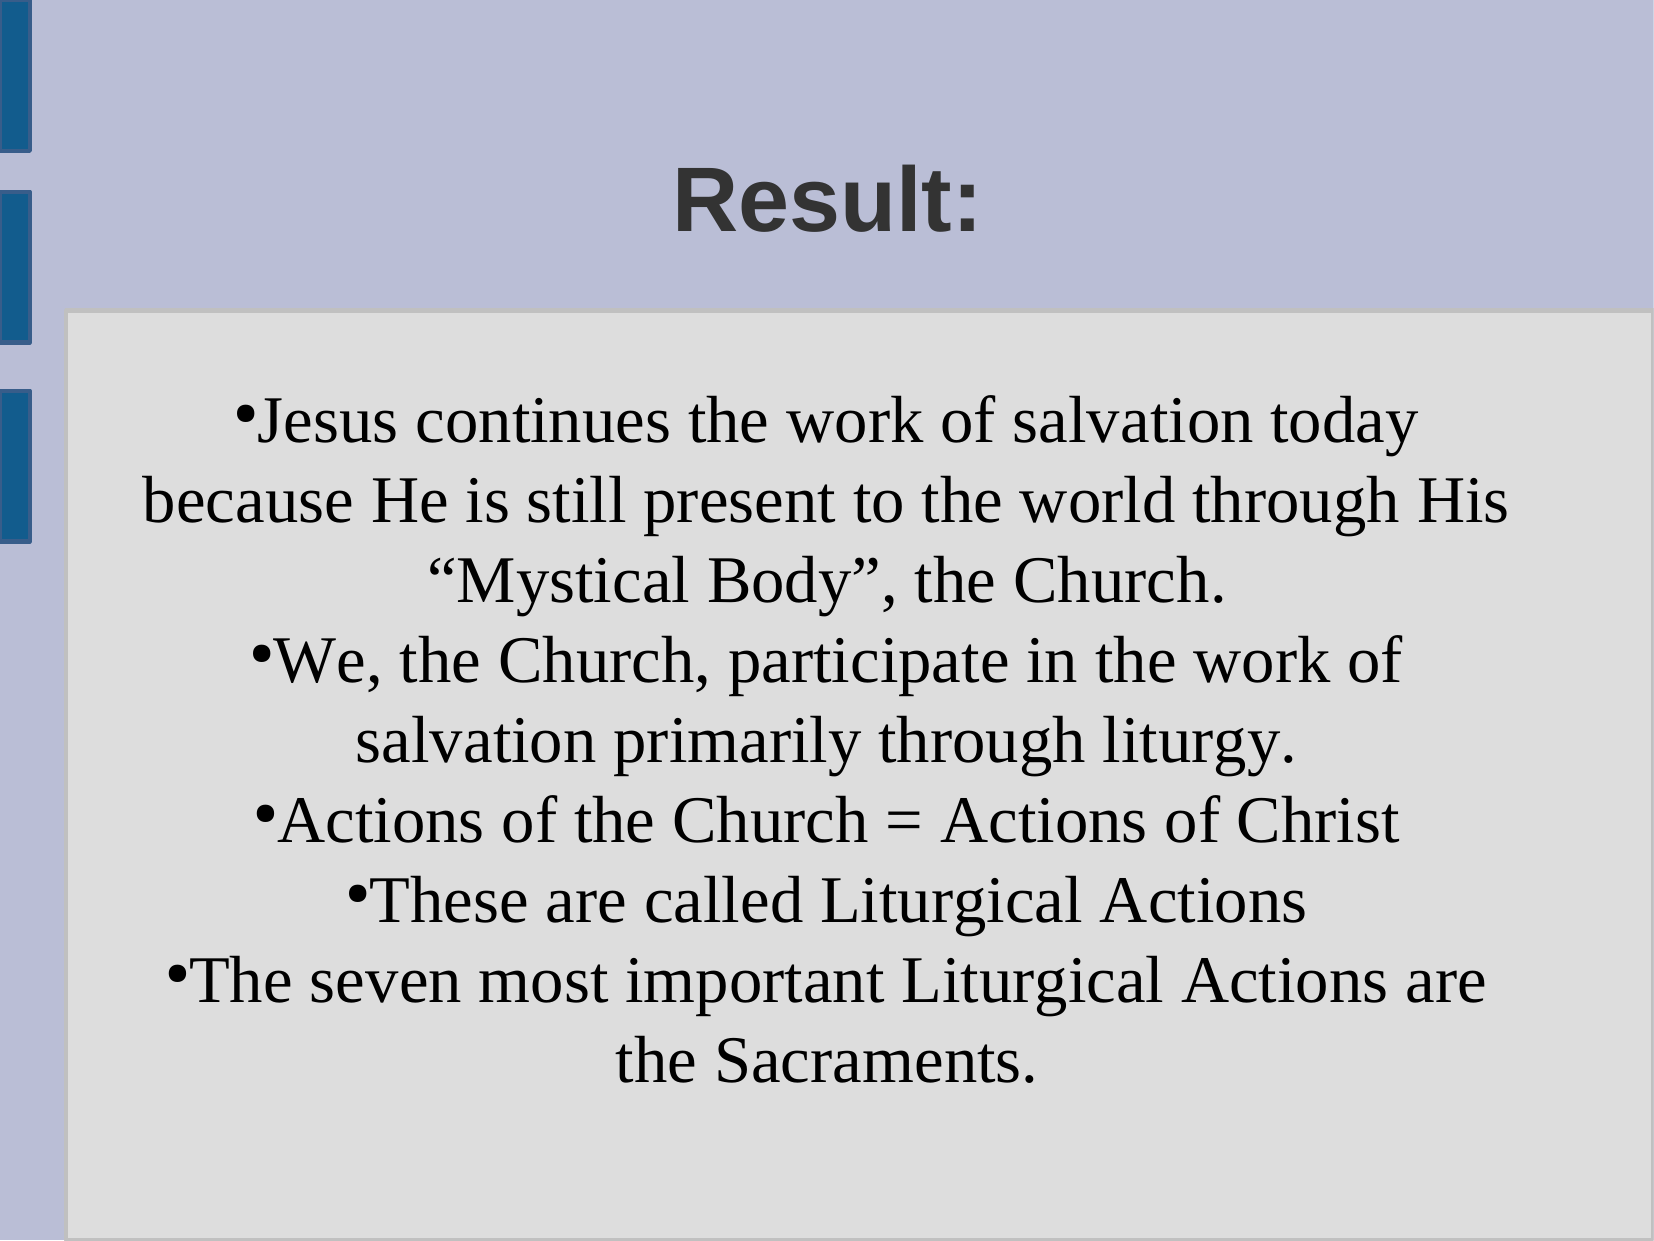

# Result:
Jesus continues the work of salvation today because He is still present to the world through His “Mystical Body”, the Church.
We, the Church, participate in the work of salvation primarily through liturgy.
Actions of the Church = Actions of Christ
These are called Liturgical Actions
The seven most important Liturgical Actions are the Sacraments.